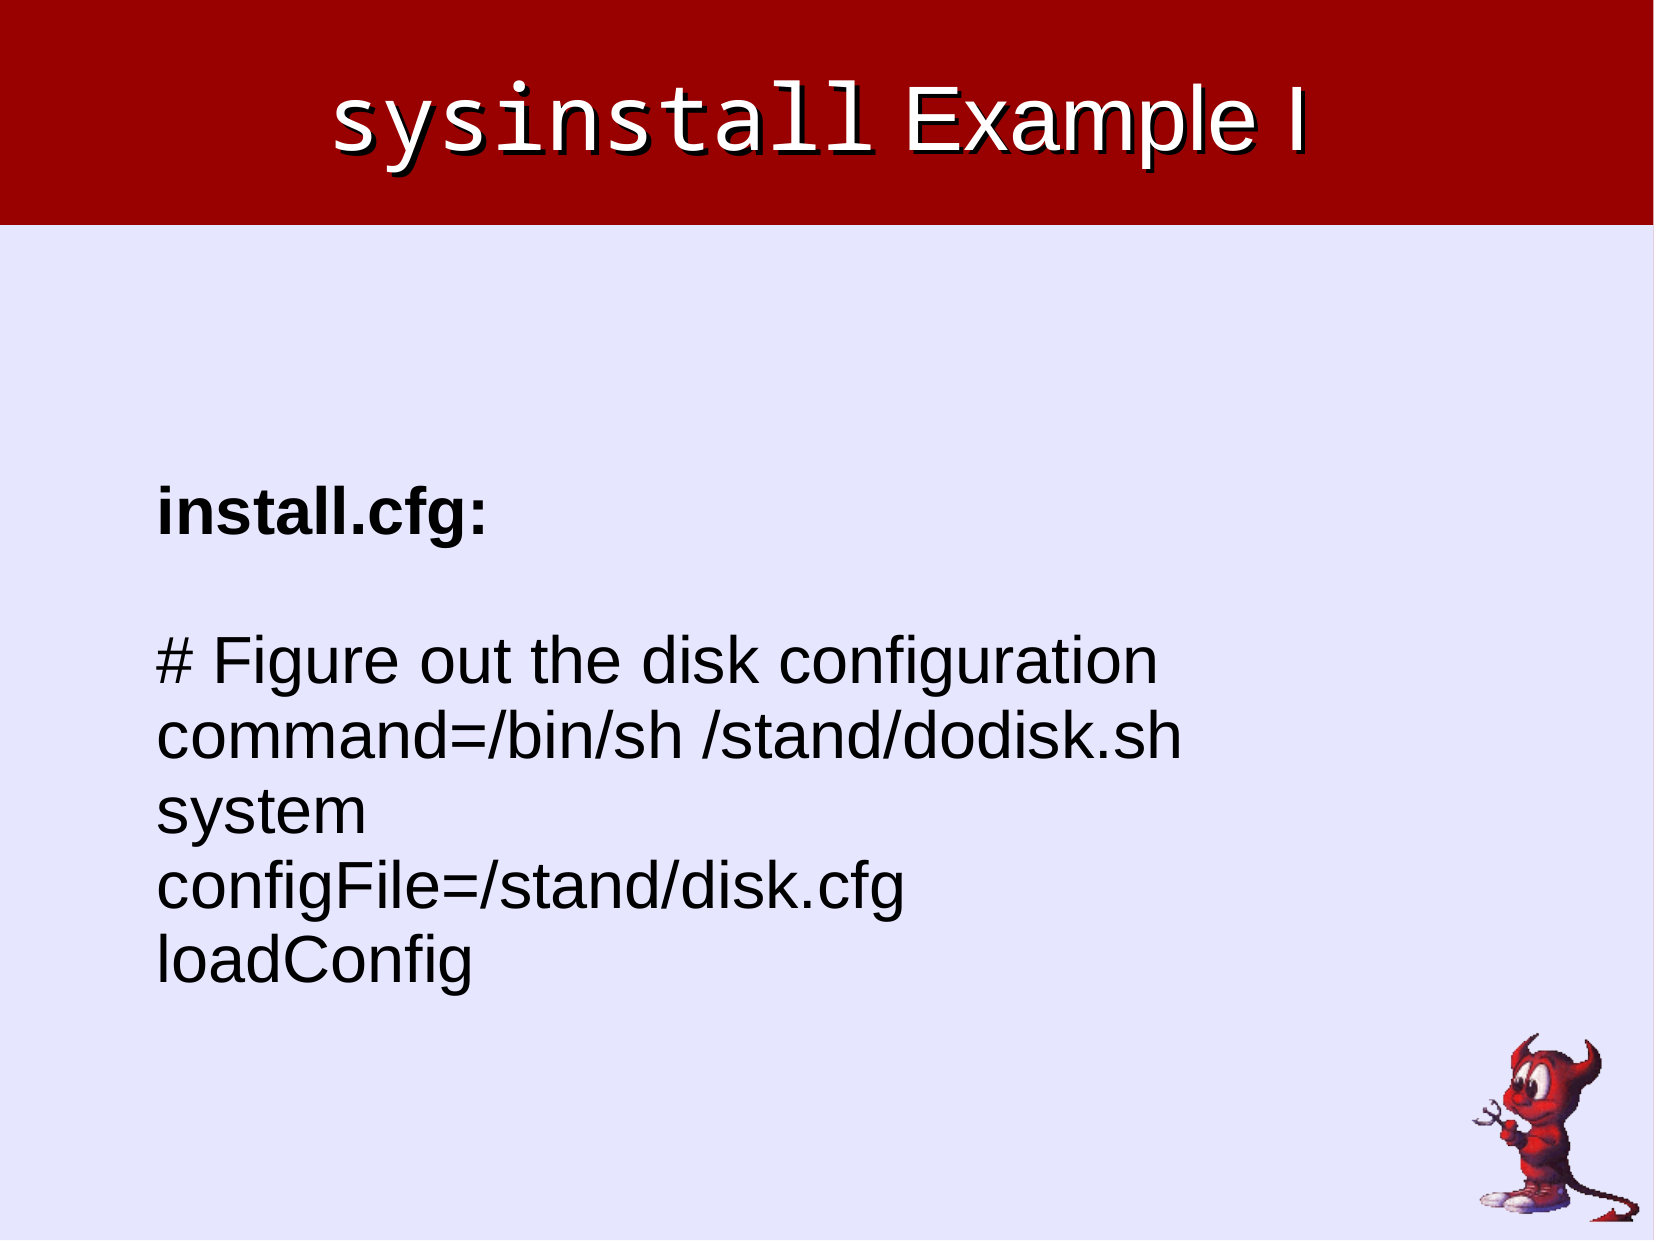

# sysinstall Example I
install.cfg:
# Figure out the disk configuration
command=/bin/sh /stand/dodisk.sh
system
configFile=/stand/disk.cfg
loadConfig